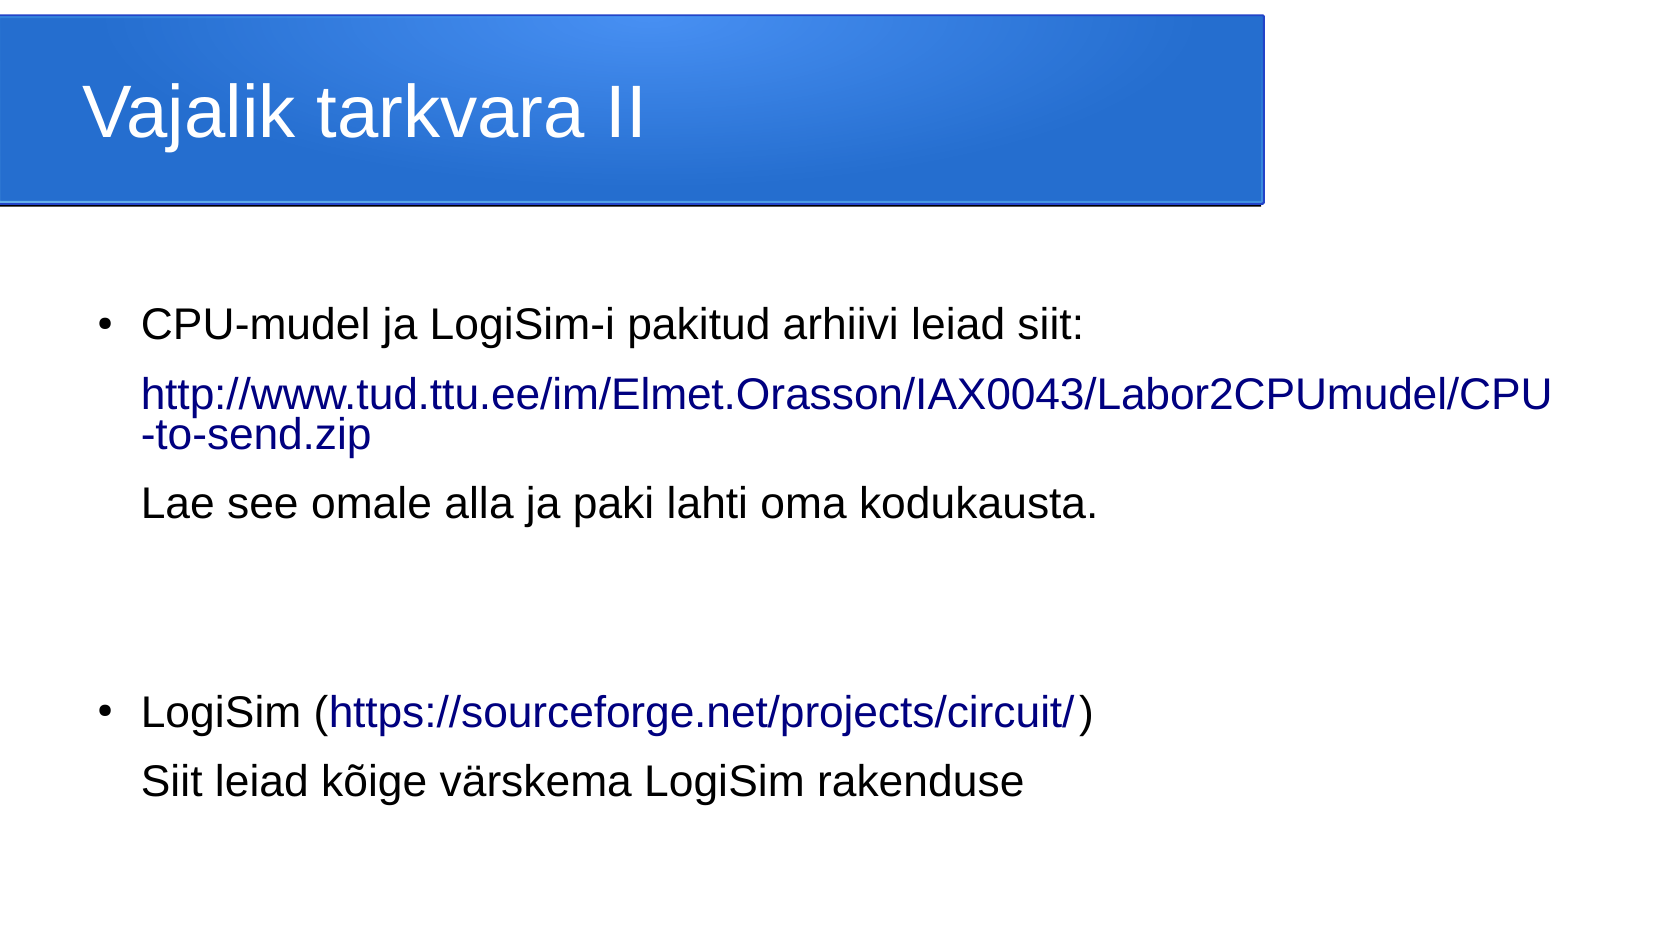

# Vajalik tarkvara II
CPU-mudel ja LogiSim-i pakitud arhiivi leiad siit:
http://www.tud.ttu.ee/im/Elmet.Orasson/IAX0043/Labor2CPUmudel/CPU-to-send.zip
Lae see omale alla ja paki lahti oma kodukausta.
LogiSim (https://sourceforge.net/projects/circuit/)
Siit leiad kõige värskema LogiSim rakenduse